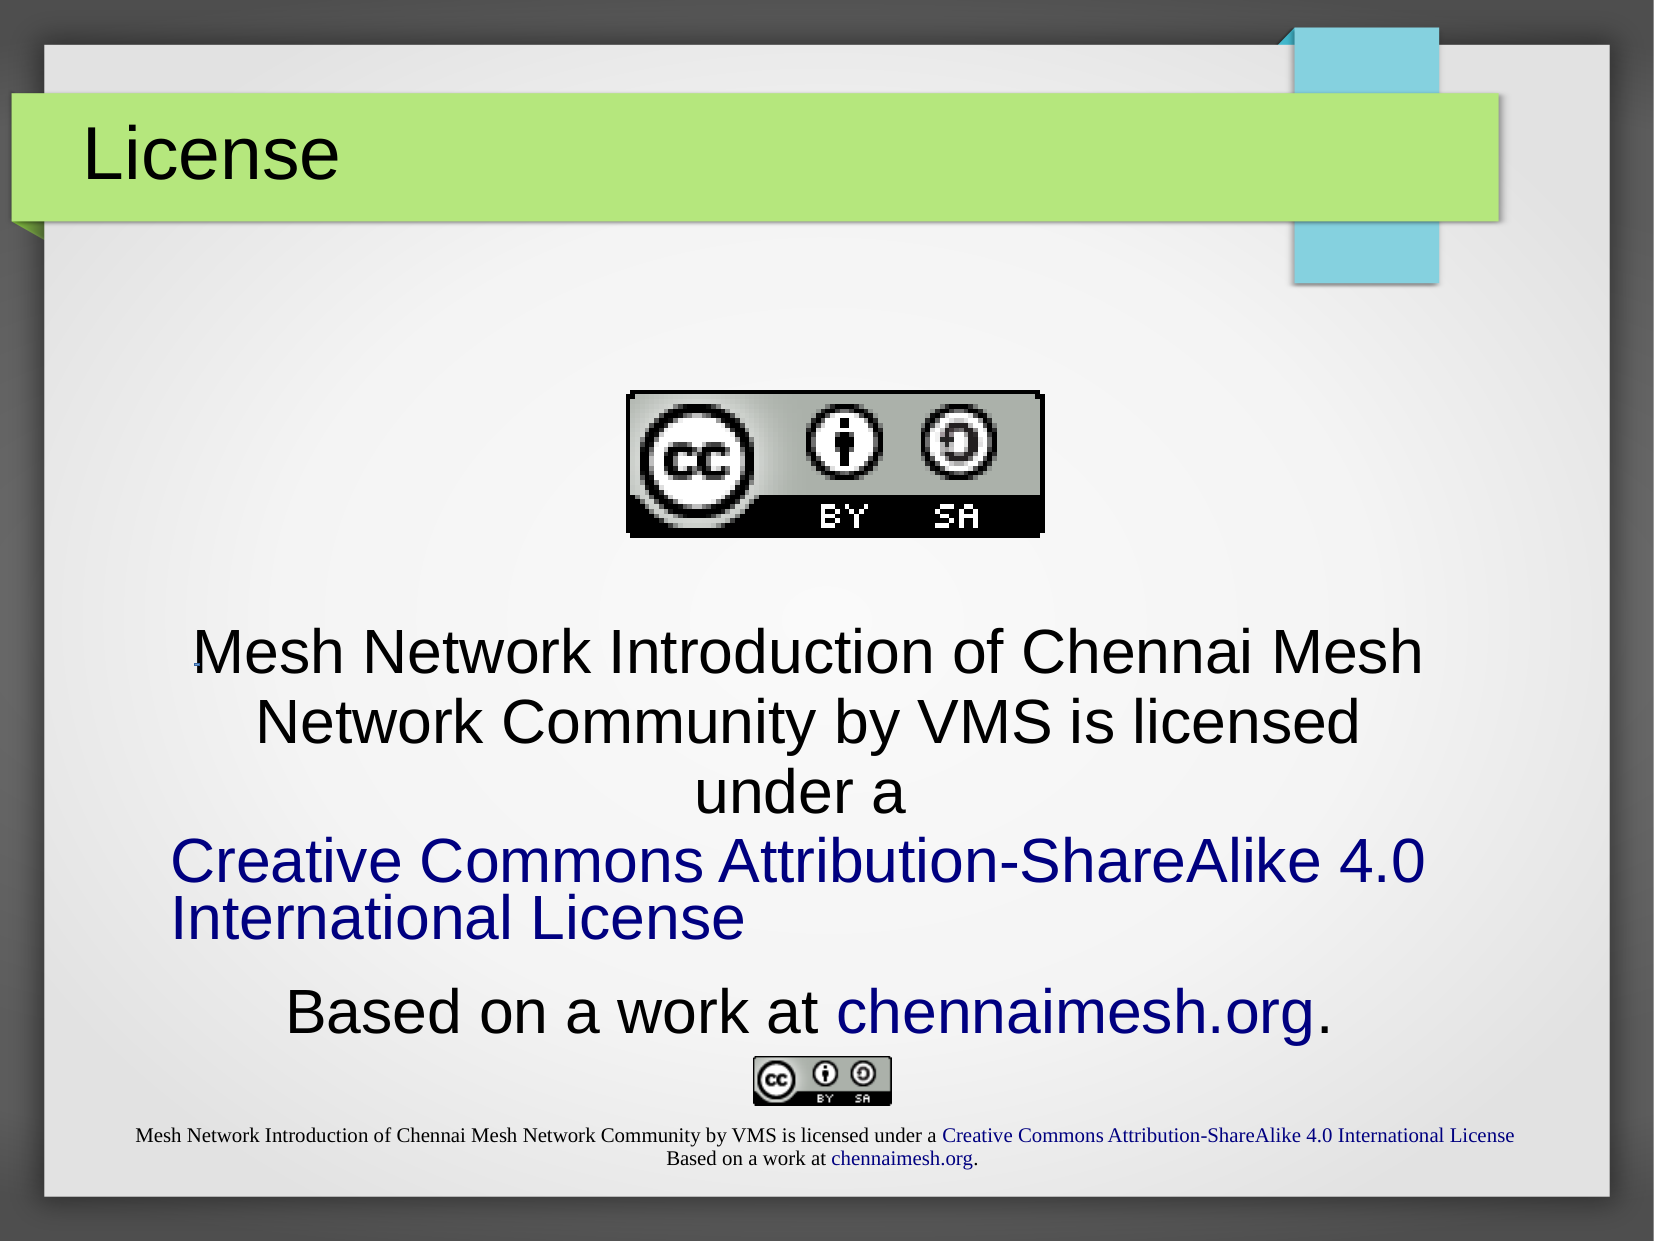

# License
Mesh Network Introduction of Chennai Mesh Network Community by VMS is licensed under a Creative Commons Attribution-ShareAlike 4.0 International License
Based on a work at chennaimesh.org.